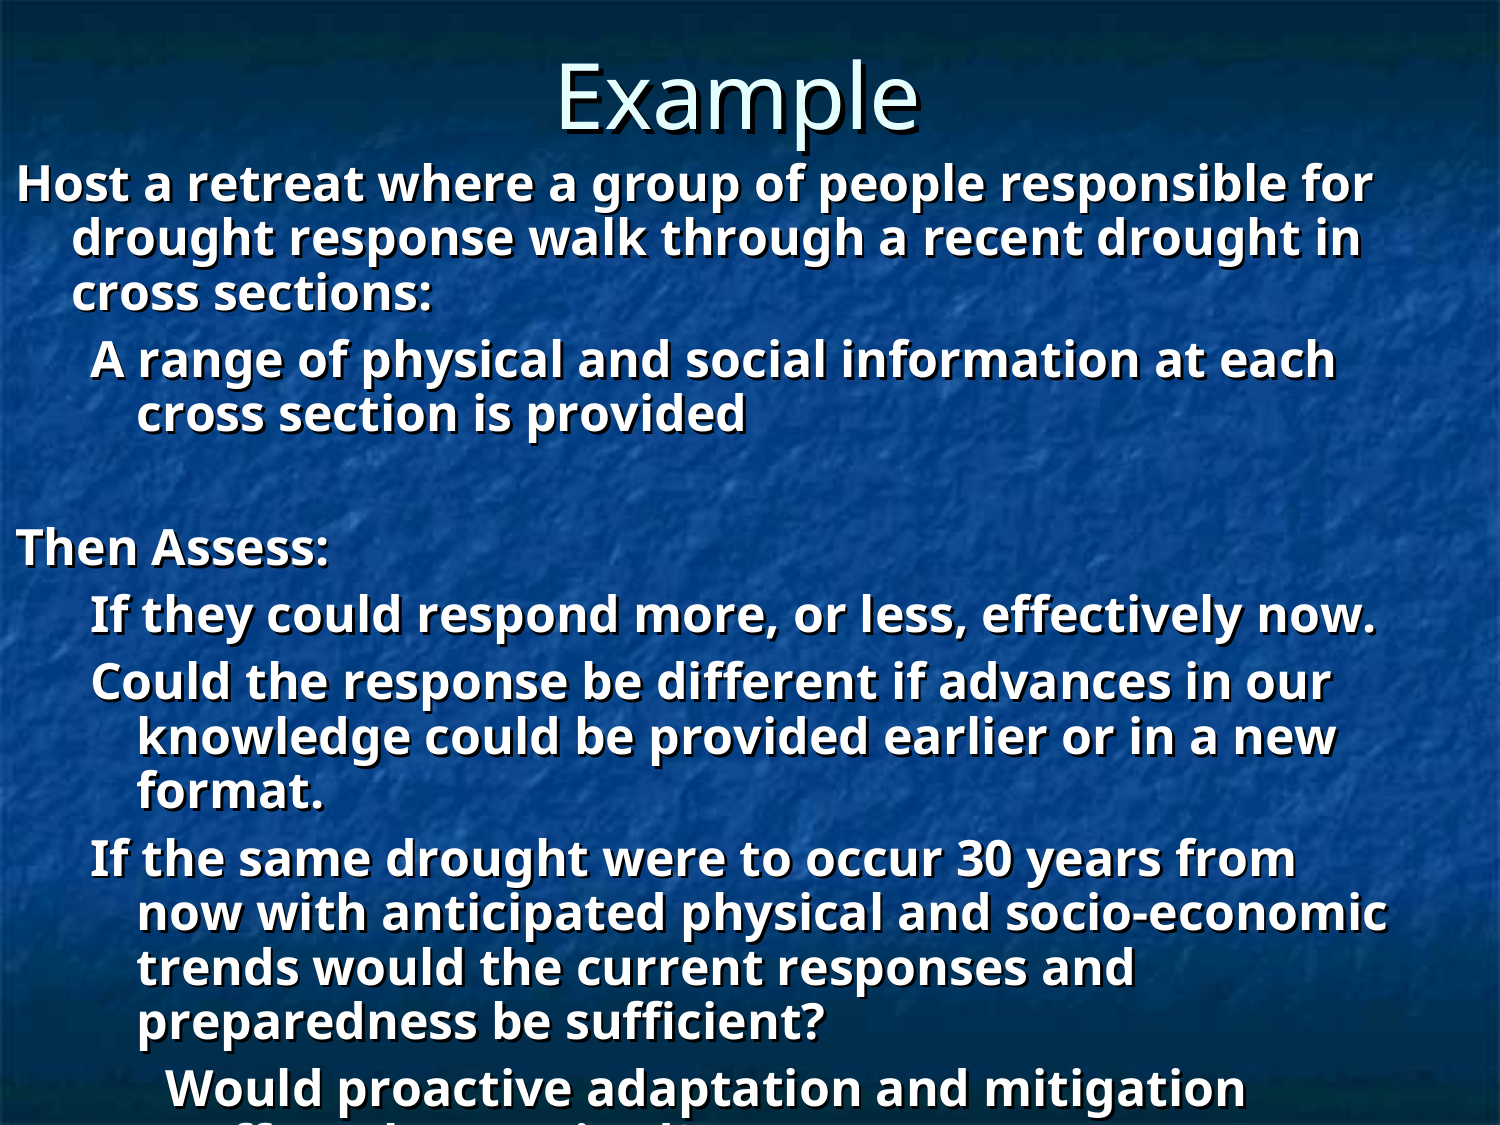

Example
Host a retreat where a group of people responsible for drought response walk through a recent drought in cross sections:
A range of physical and social information at each cross section is provided
Then Assess:
If they could respond more, or less, effectively now.
Could the response be different if advances in our knowledge could be provided earlier or in a new format.
If the same drought were to occur 30 years from now with anticipated physical and socio-economic trends would the current responses and preparedness be sufficient?
Would proactive adaptation and mitigation efforts be required?